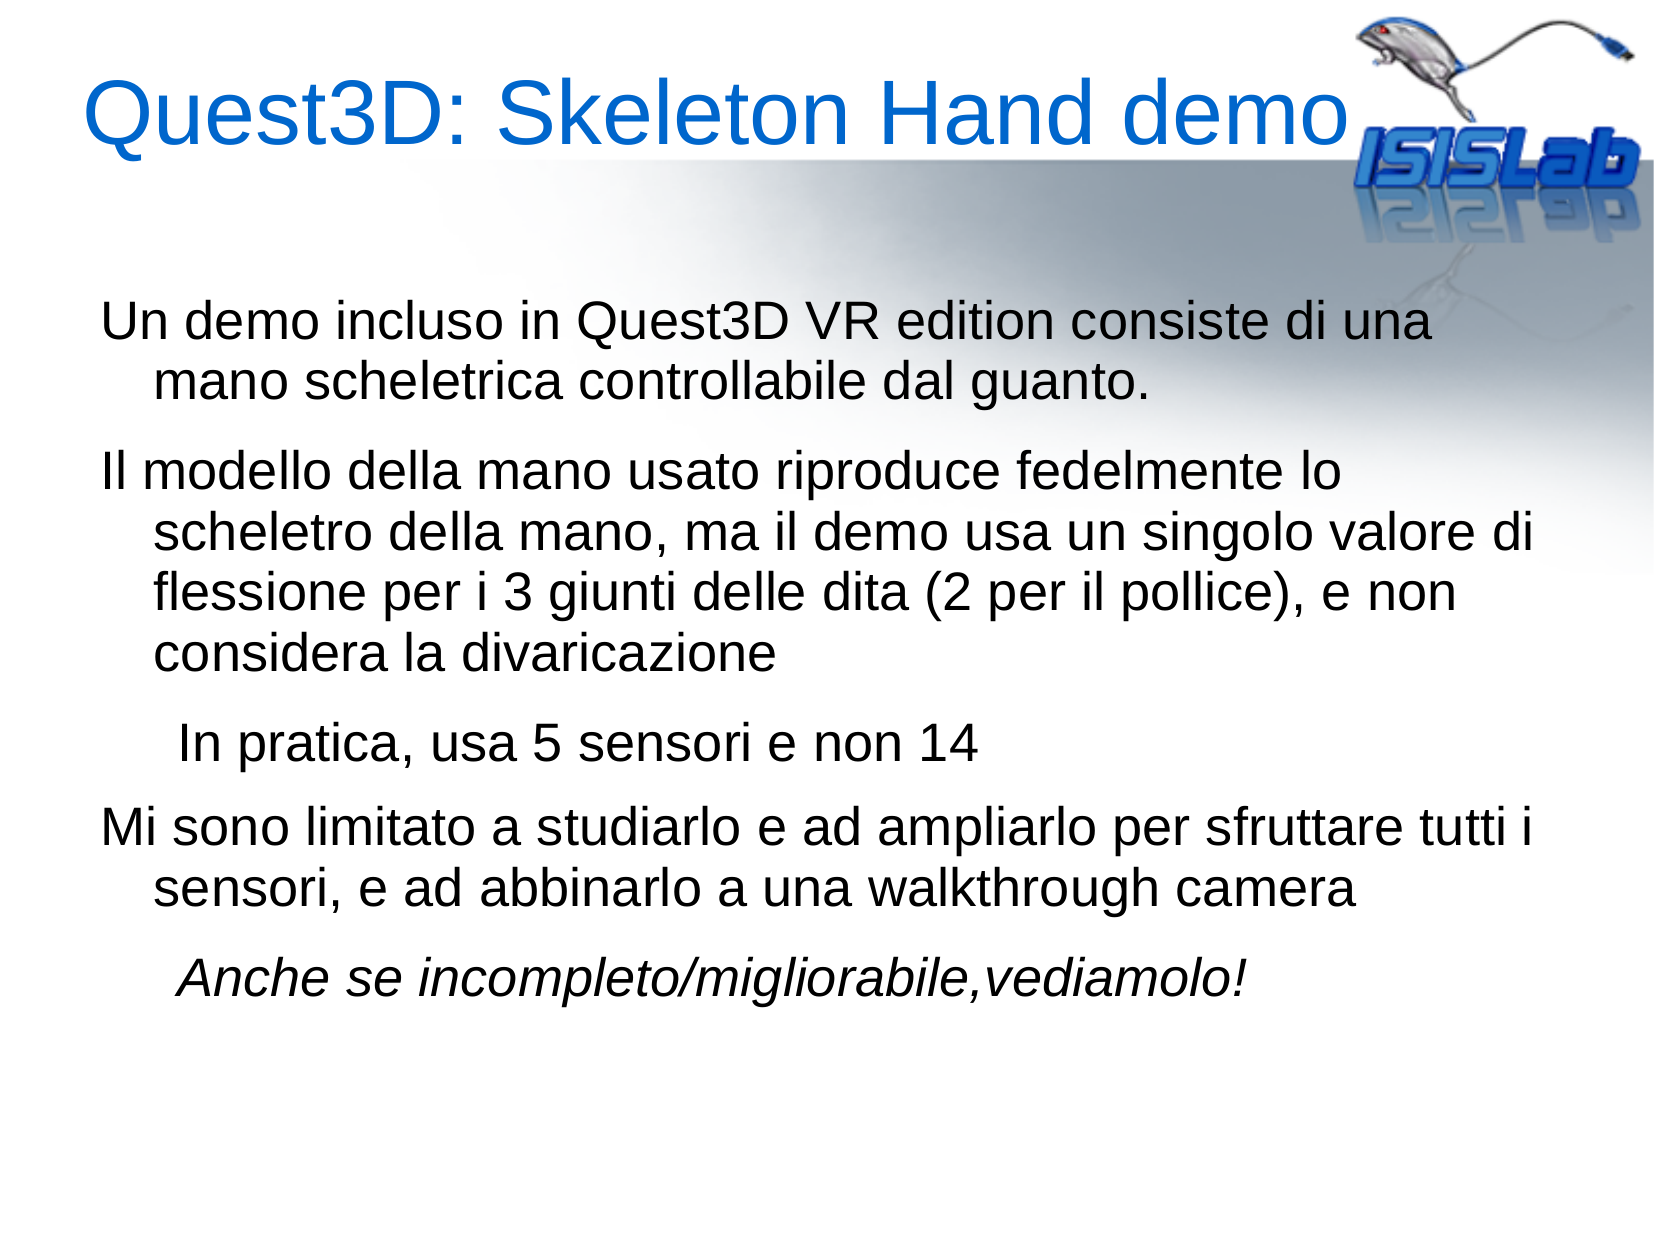

# Quest3D: Skeleton Hand demo
Un demo incluso in Quest3D VR edition consiste di una mano scheletrica controllabile dal guanto.
Il modello della mano usato riproduce fedelmente lo scheletro della mano, ma il demo usa un singolo valore di flessione per i 3 giunti delle dita (2 per il pollice), e non considera la divaricazione
In pratica, usa 5 sensori e non 14
Mi sono limitato a studiarlo e ad ampliarlo per sfruttare tutti i sensori, e ad abbinarlo a una walkthrough camera
Anche se incompleto/migliorabile,vediamolo!